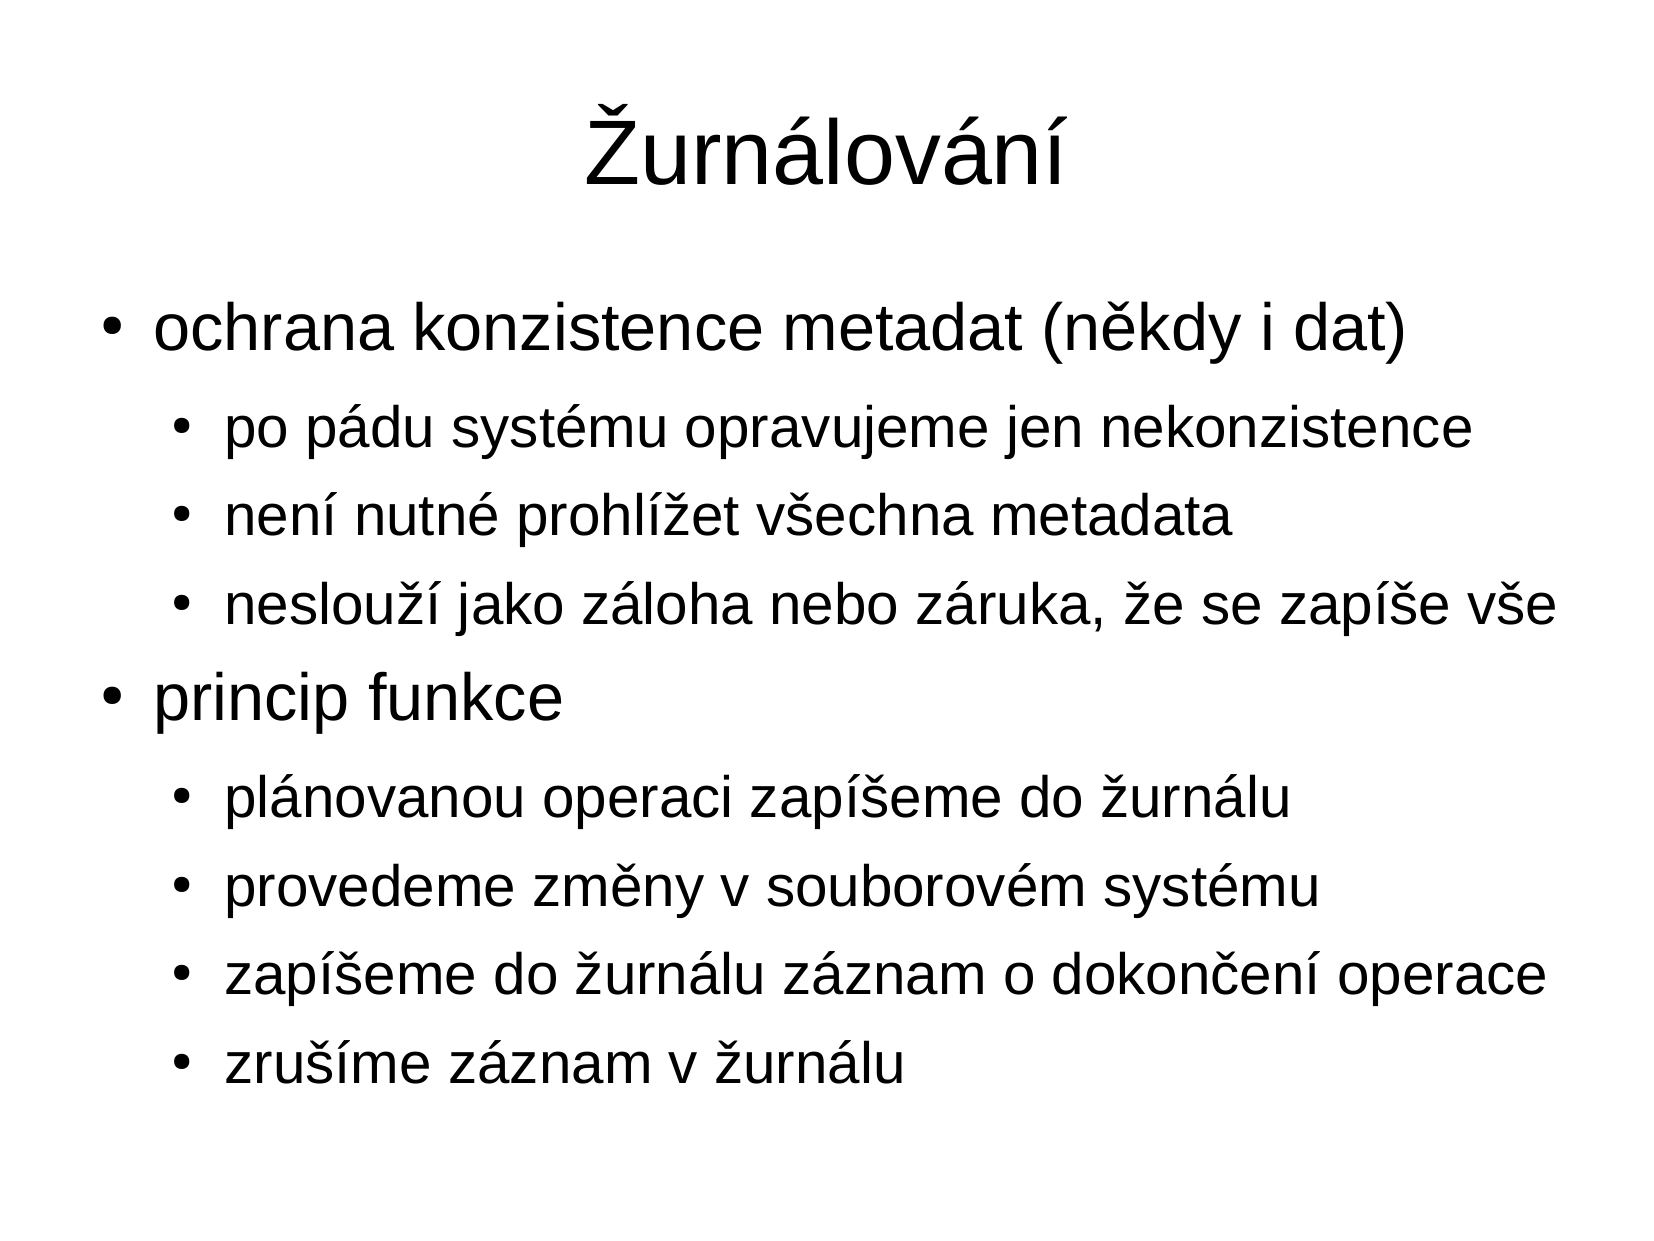

# Žurnálování
ochrana konzistence metadat (někdy i dat)
po pádu systému opravujeme jen nekonzistence
není nutné prohlížet všechna metadata
neslouží jako záloha nebo záruka, že se zapíše vše
princip funkce
plánovanou operaci zapíšeme do žurnálu
provedeme změny v souborovém systému
zapíšeme do žurnálu záznam o dokončení operace
zrušíme záznam v žurnálu